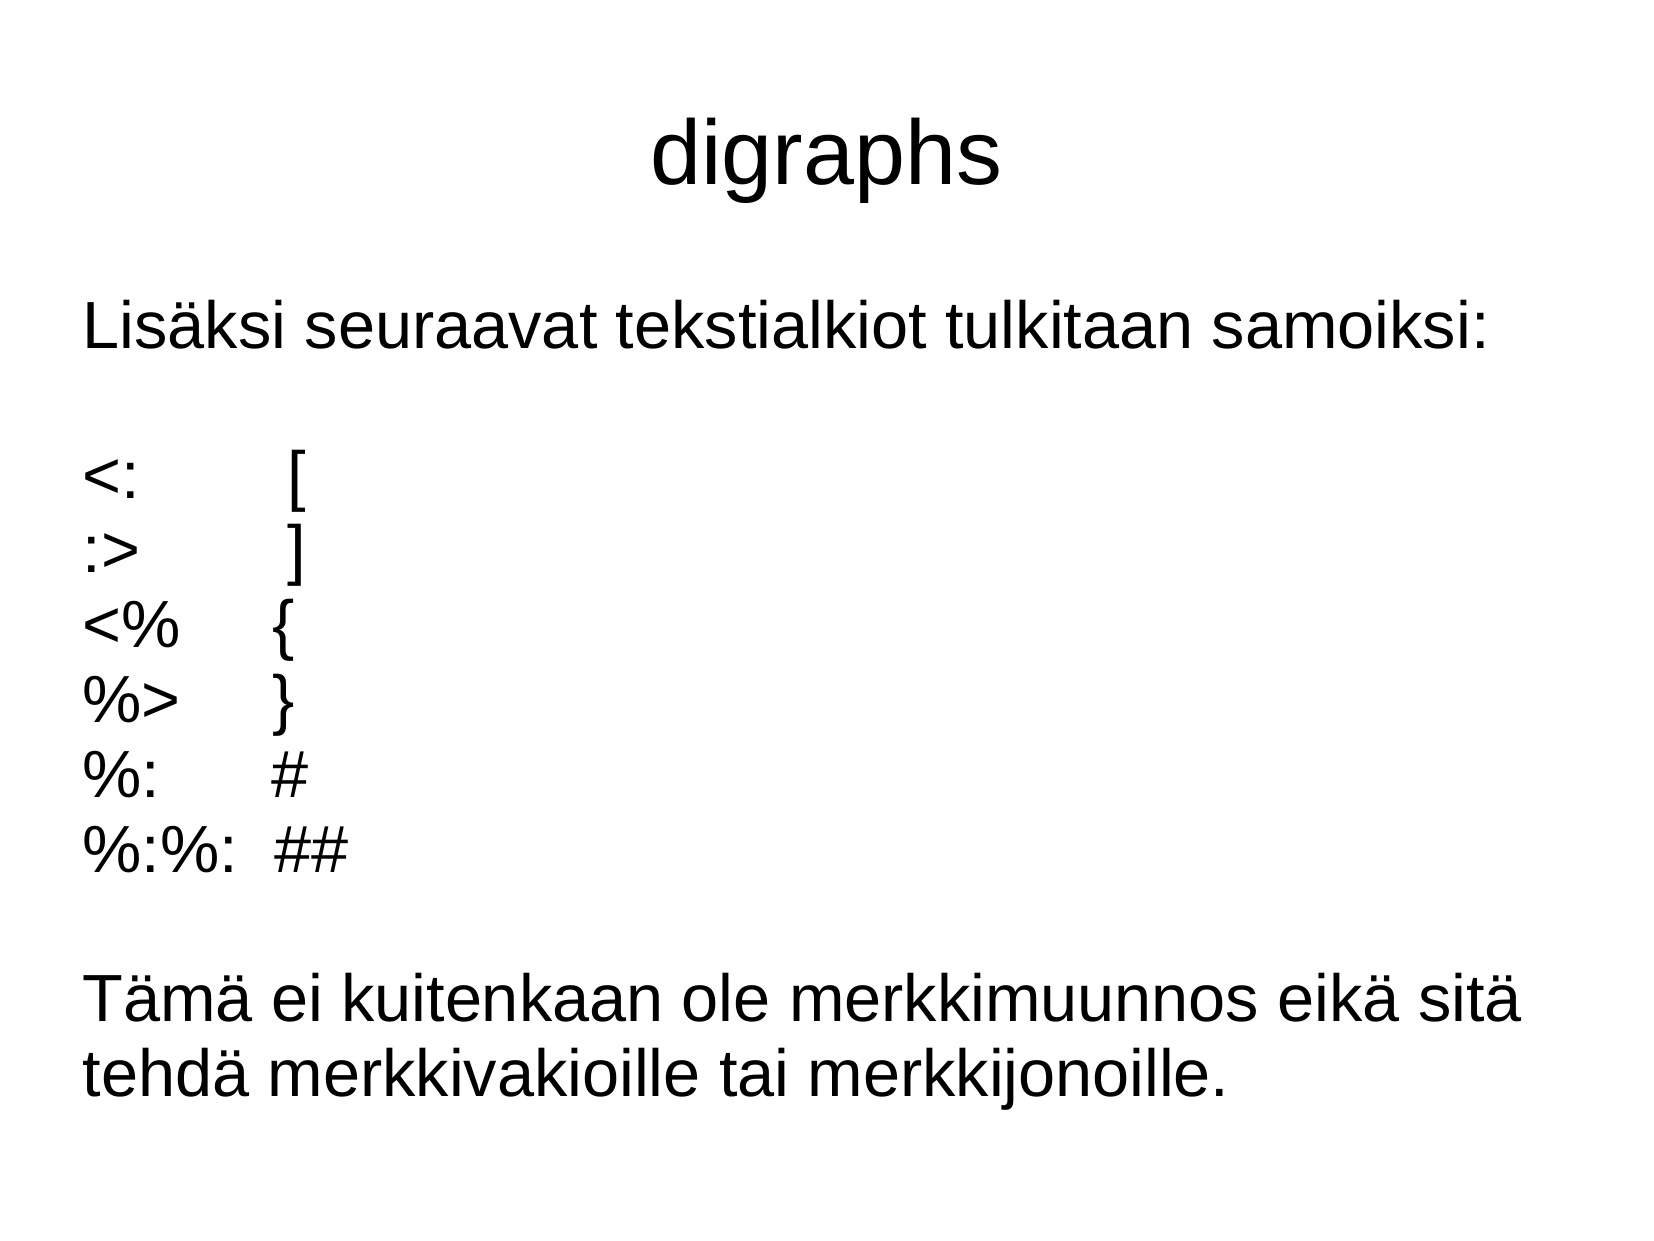

# digraphs
Lisäksi seuraavat tekstialkiot tulkitaan samoiksi:
<: [
:> ]
<% {
%> }
%: #
%:%: ##
Tämä ei kuitenkaan ole merkkimuunnos eikä sitä tehdä merkkivakioille tai merkkijonoille.